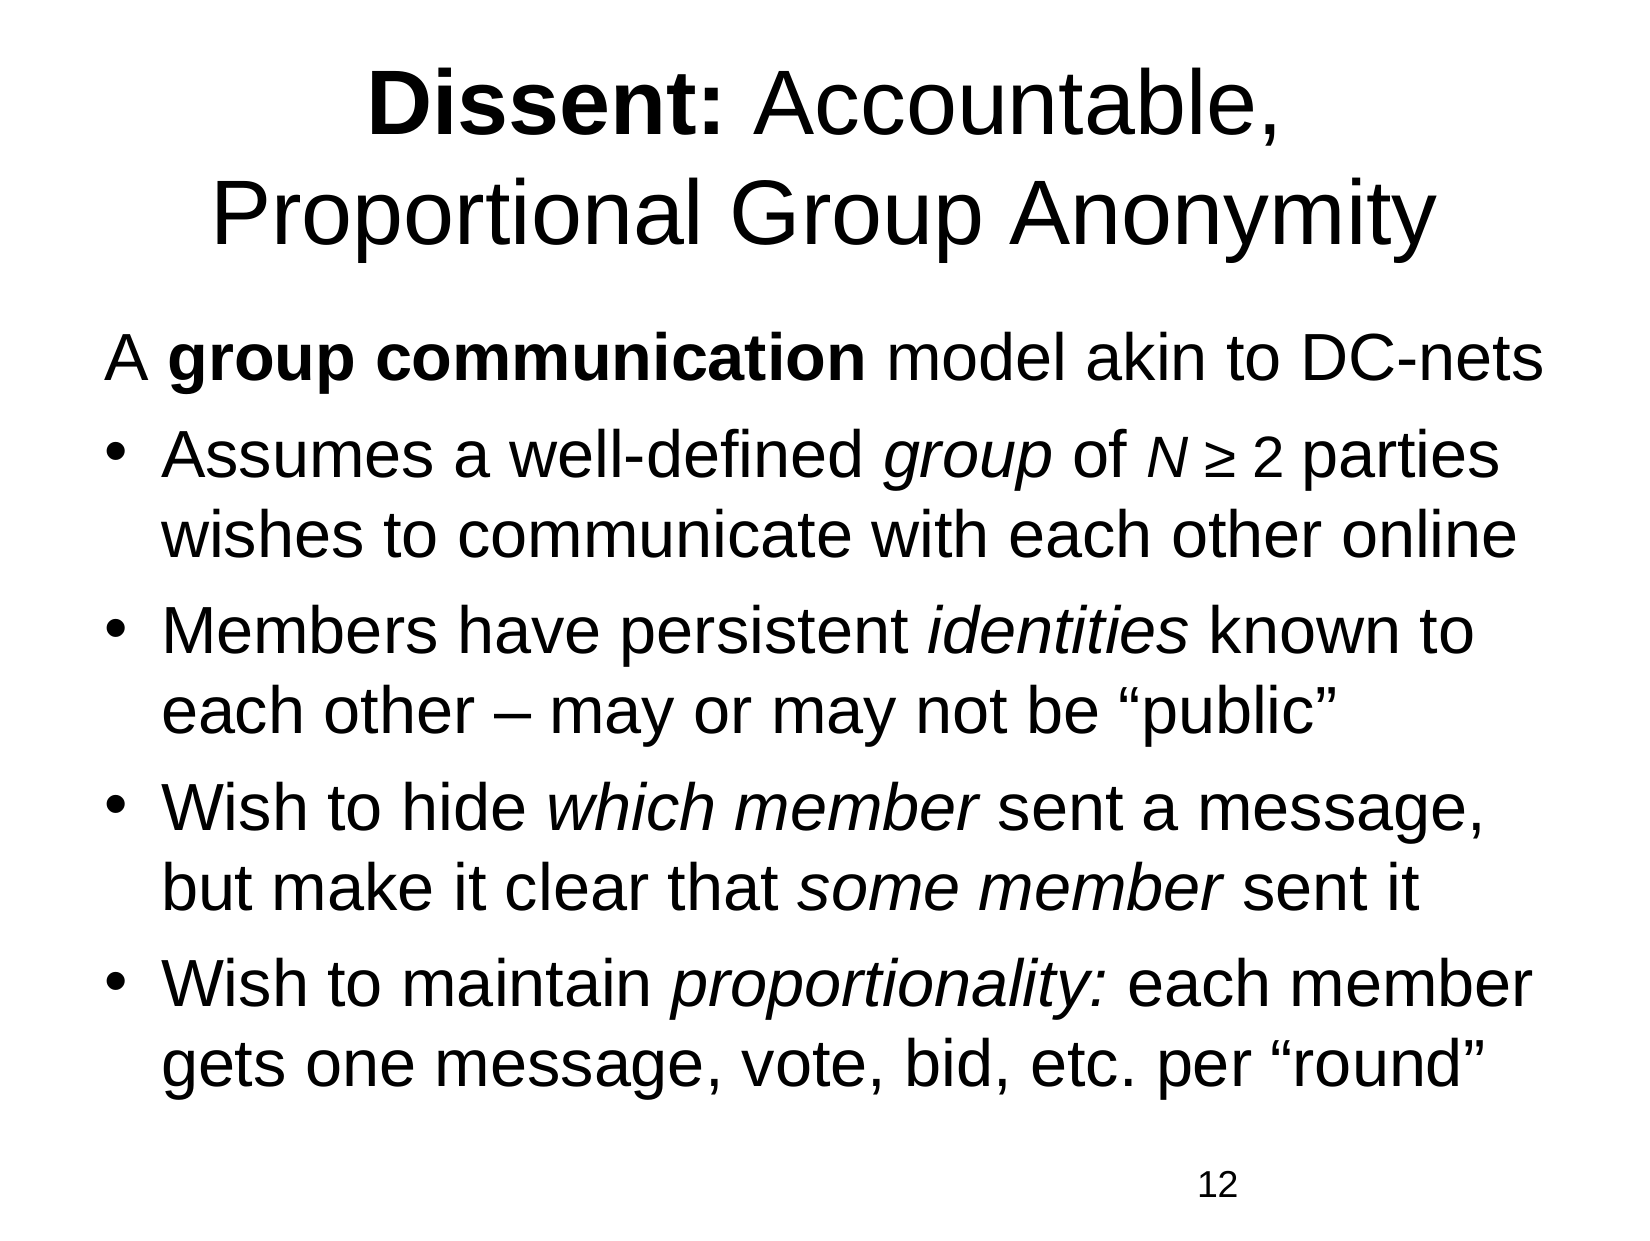

# Dissent: Accountable, Proportional Group Anonymity
A group communication model akin to DC-nets
Assumes a well-defined group of N ≥ 2 parties wishes to communicate with each other online
Members have persistent identities known to each other – may or may not be “public”
Wish to hide which member sent a message,
but make it clear that some member sent it
Wish to maintain proportionality: each member gets one message, vote, bid, etc. per “round”
12